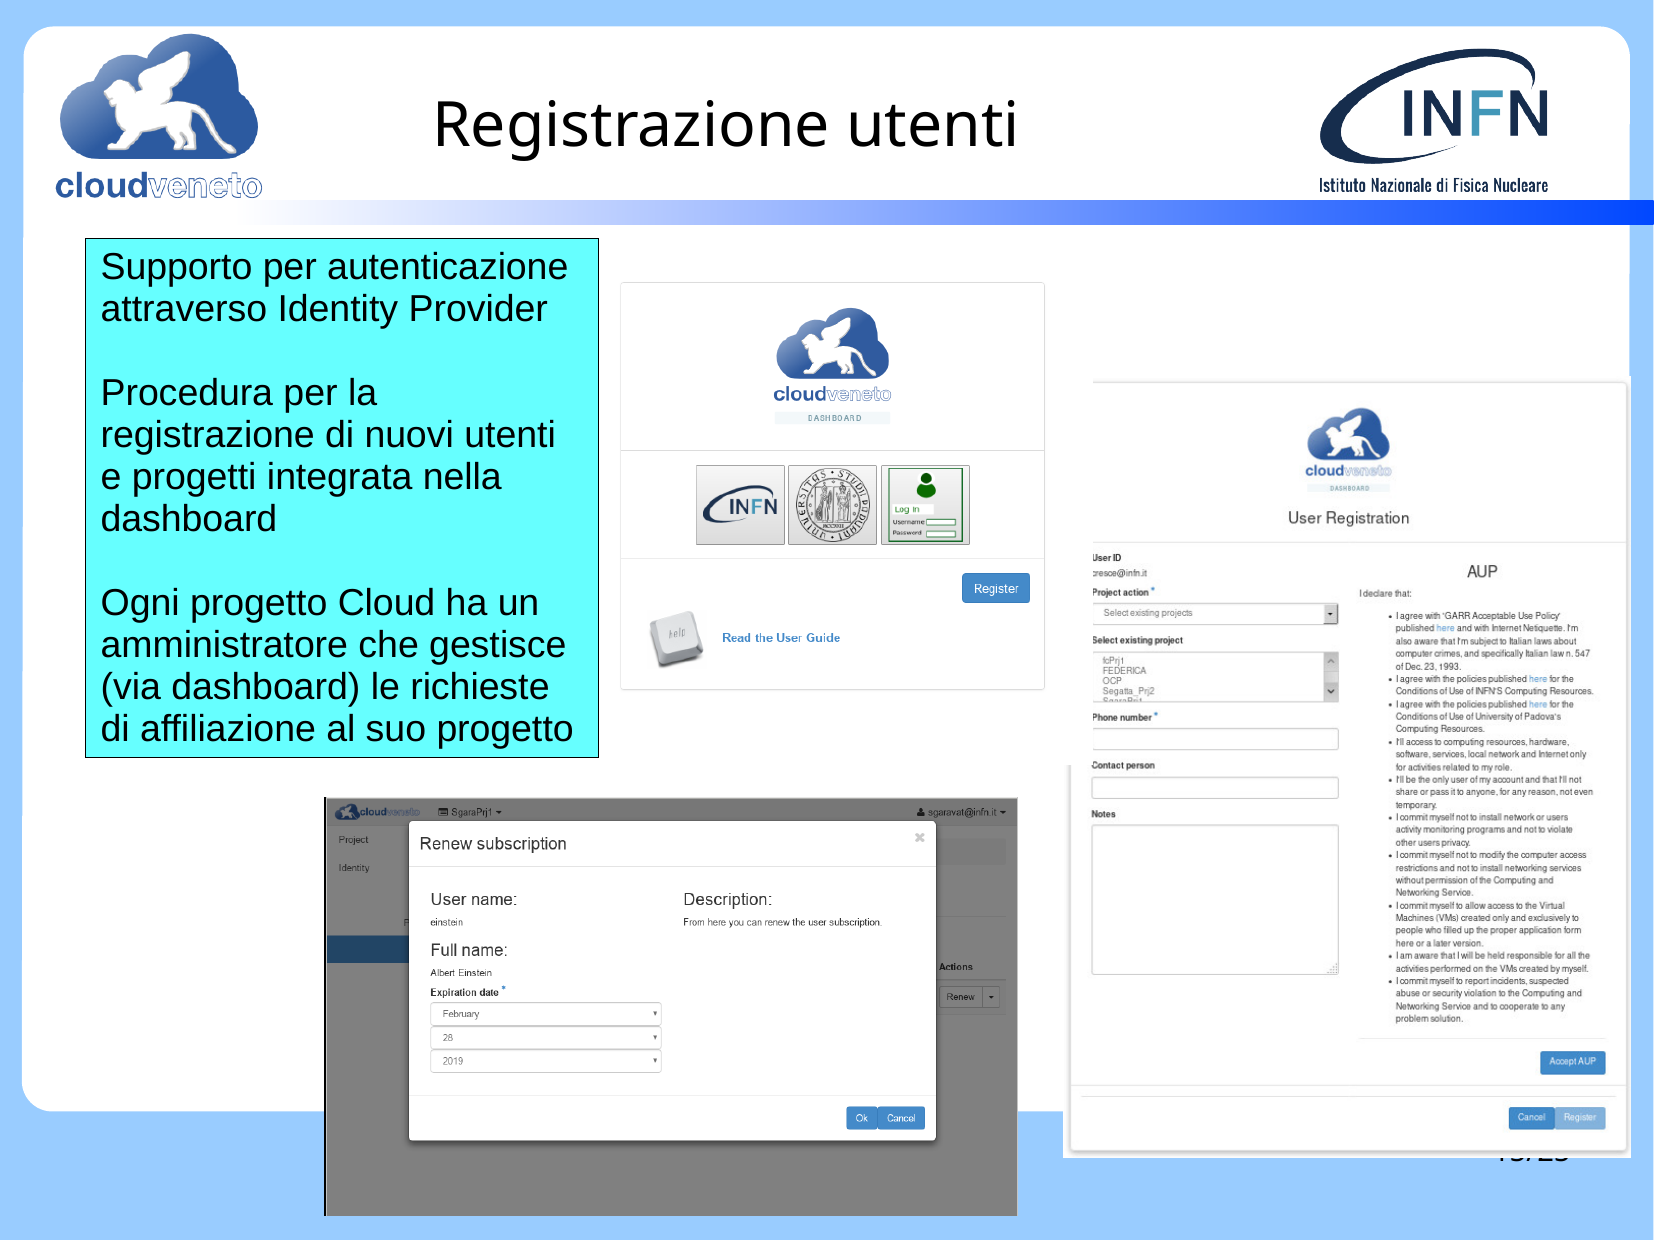

# Registrazione utenti
Supporto per autenticazione attraverso Identity Provider
Procedura per la registrazione di nuovi utenti e progetti integrata nella dashboard
Ogni progetto Cloud ha un amministratore che gestisce (via dashboard) le richieste di affiliazione al suo progetto
15